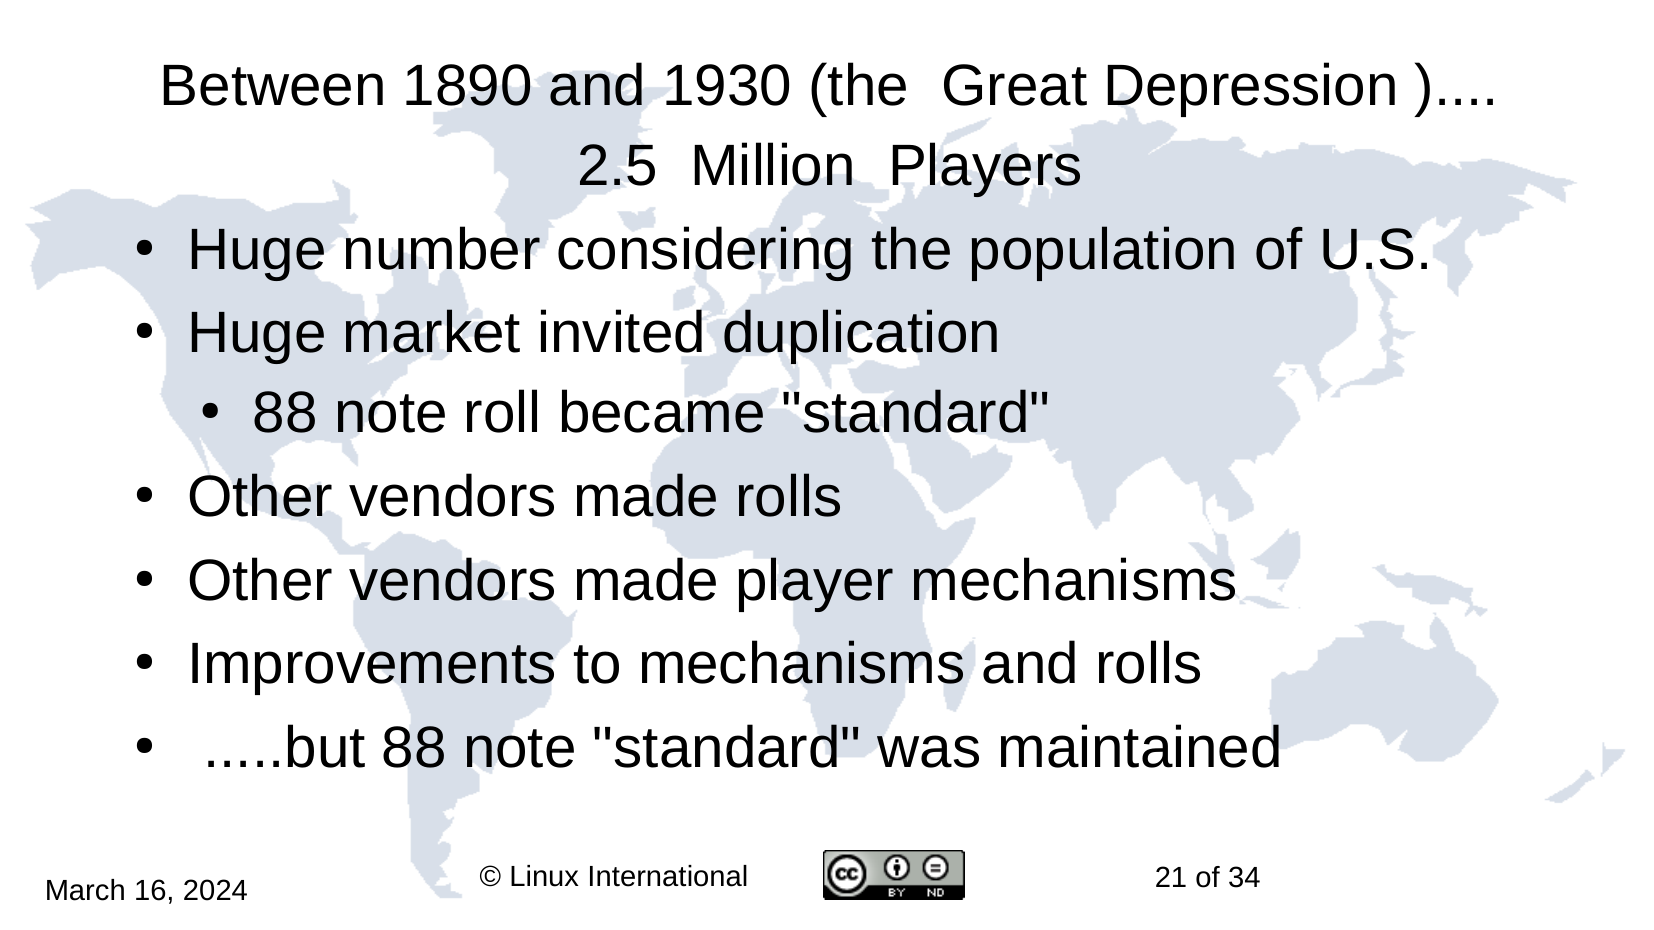

# Between 1890 and 1930 (the Great Depression )....
2.5 Million Players
Huge number considering the population of U.S.
Huge market invited duplication
88 note roll became "standard"
Other vendors made rolls
Other vendors made player mechanisms
Improvements to mechanisms and rolls
 .....but 88 note "standard" was maintained